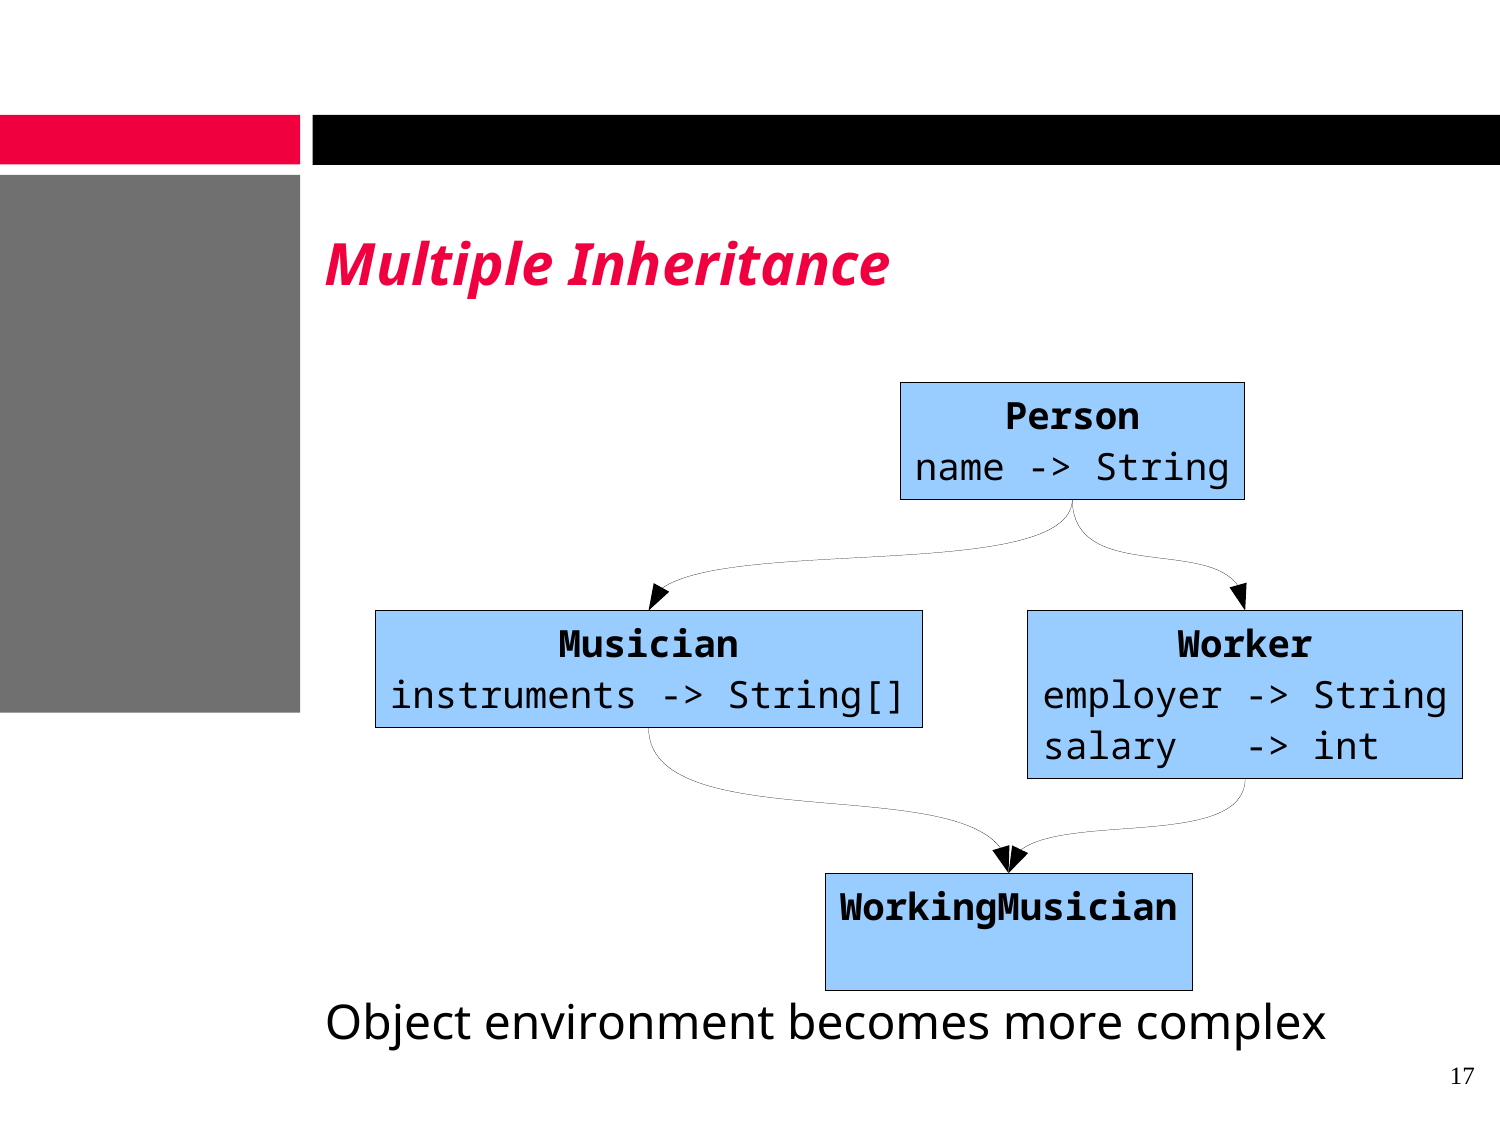

# Multiple Inheritance
Person
name -> String
Musician
instruments -> String[]
Worker
employer -> String
salary -> int
WorkingMusician
Object environment becomes more complex
17